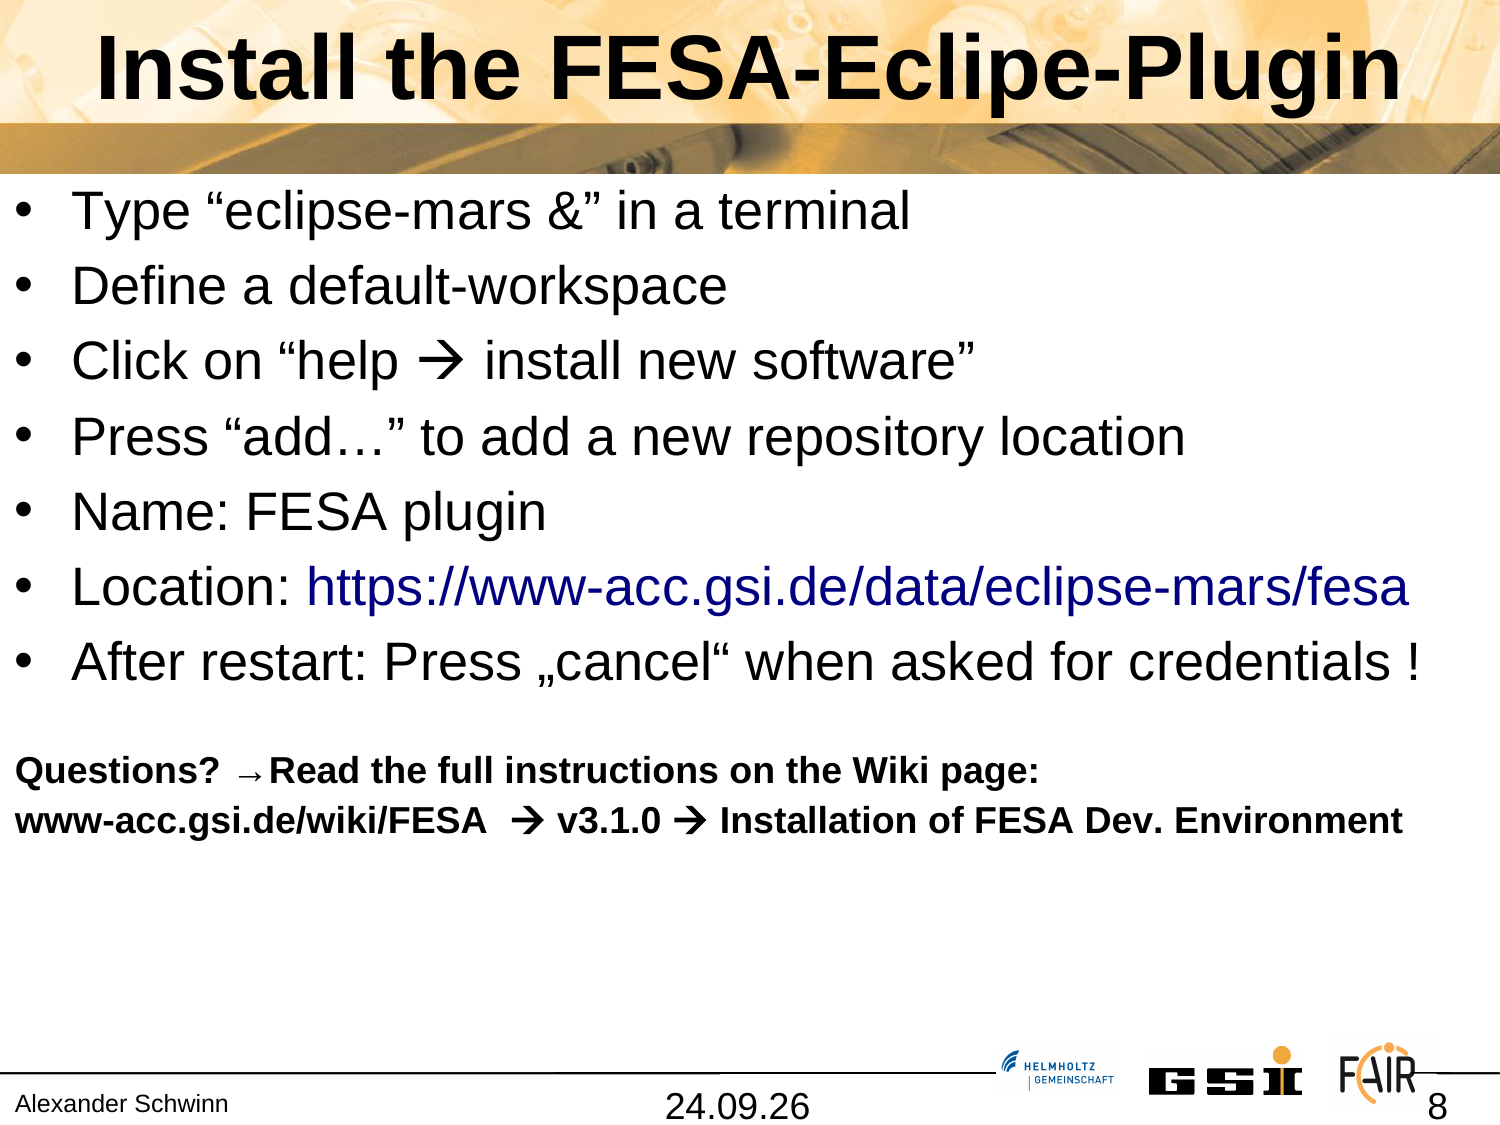

# Install the FESA-Eclipe-Plugin
Type “eclipse-mars &” in a terminal
Define a default-workspace
Click on “help  install new software”
Press “add…” to add a new repository location
Name: FESA plugin
Location: https://www-acc.gsi.de/data/eclipse-mars/fesa
After restart: Press „cancel“ when asked for credentials !
Questions? →Read the full instructions on the Wiki page:
www-acc.gsi.de/wiki/FESA  v3.1.0  Installation of FESA Dev. Environment
8